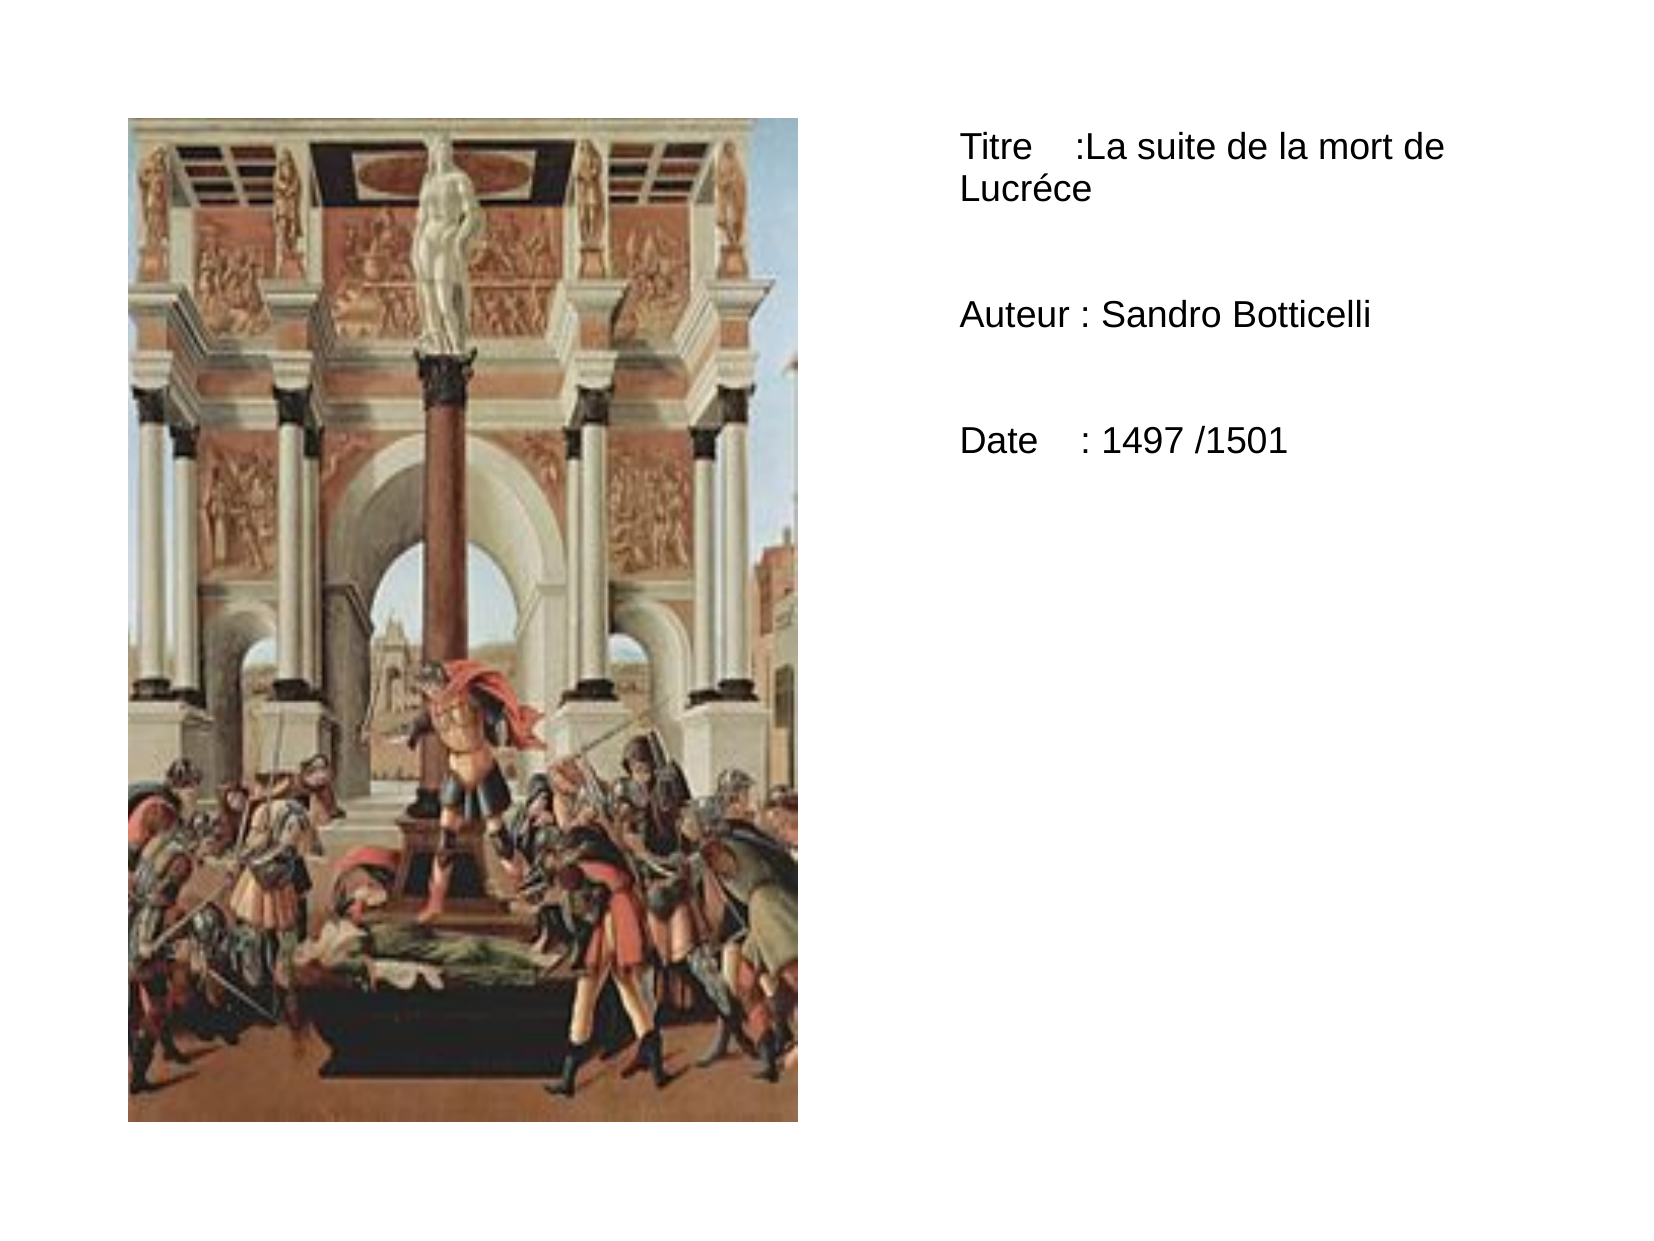

Titre :La suite de la mort de Lucréce
Auteur : Sandro Botticelli
Date : 1497 /1501